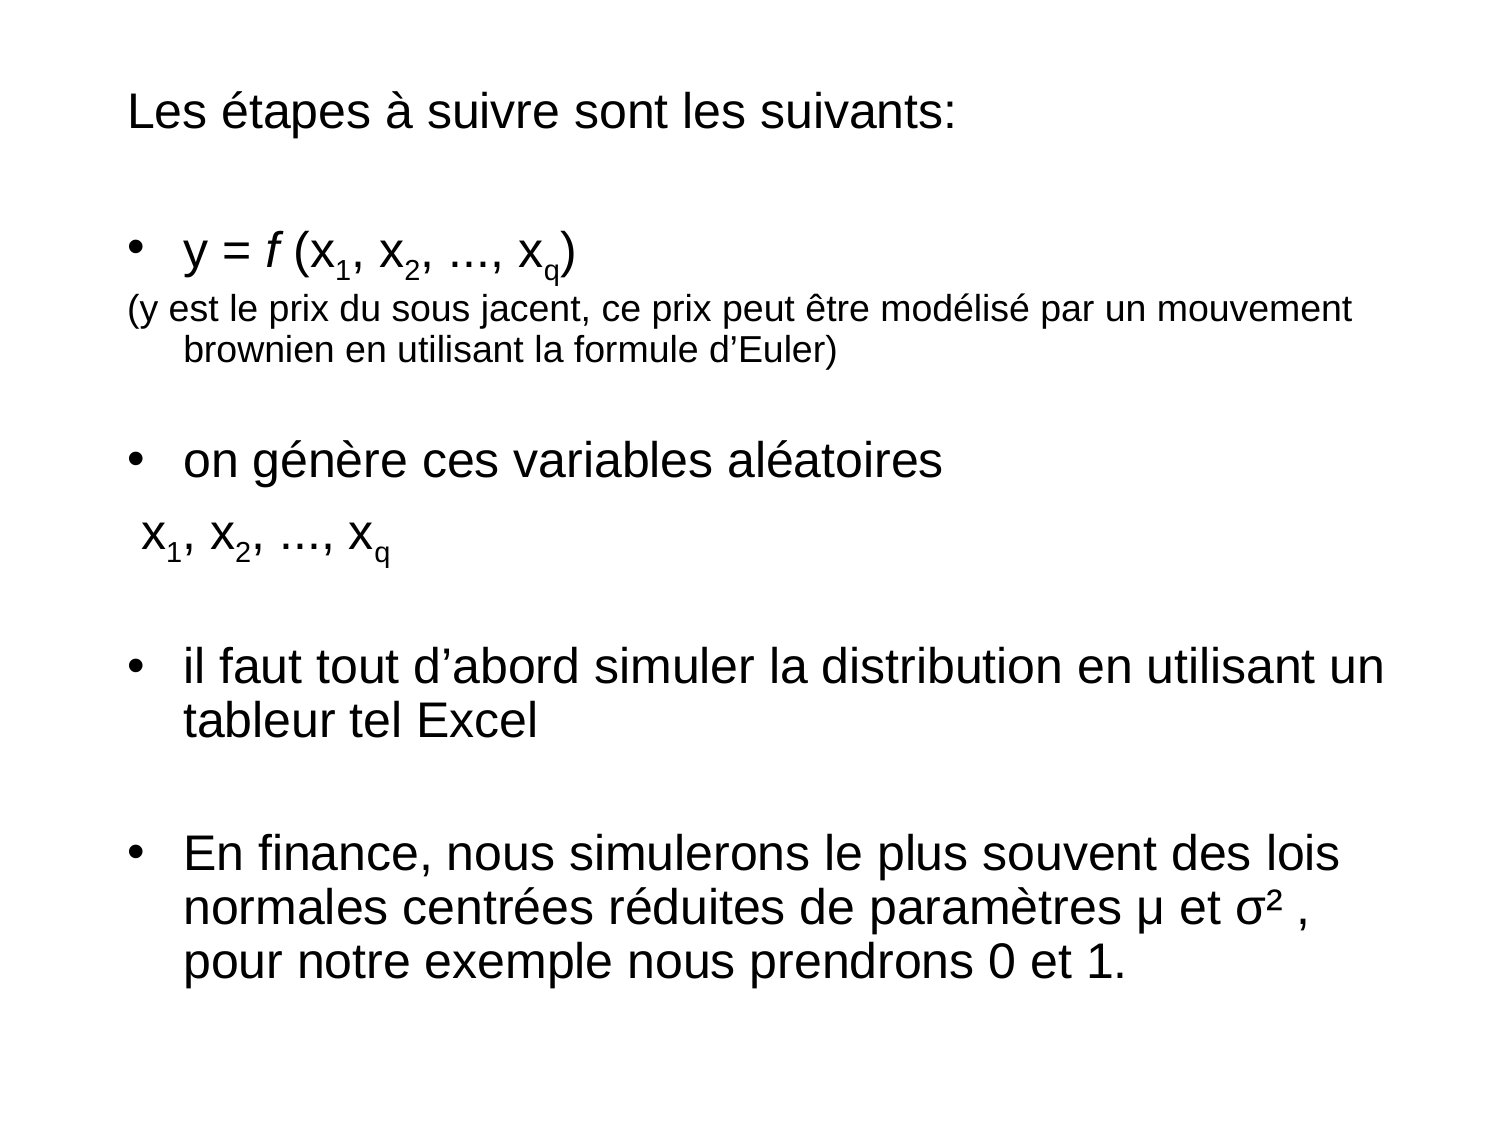

# Les étapes à suivre sont les suivants:
y = f (x1, x2, ..., xq)
(y est le prix du sous jacent, ce prix peut être modélisé par un mouvement brownien en utilisant la formule d’Euler)
on génère ces variables aléatoires
 x1, x2, ..., xq
il faut tout d’abord simuler la distribution en utilisant un tableur tel Excel
En finance, nous simulerons le plus souvent des lois normales centrées réduites de paramètres μ et σ² , pour notre exemple nous prendrons 0 et 1.